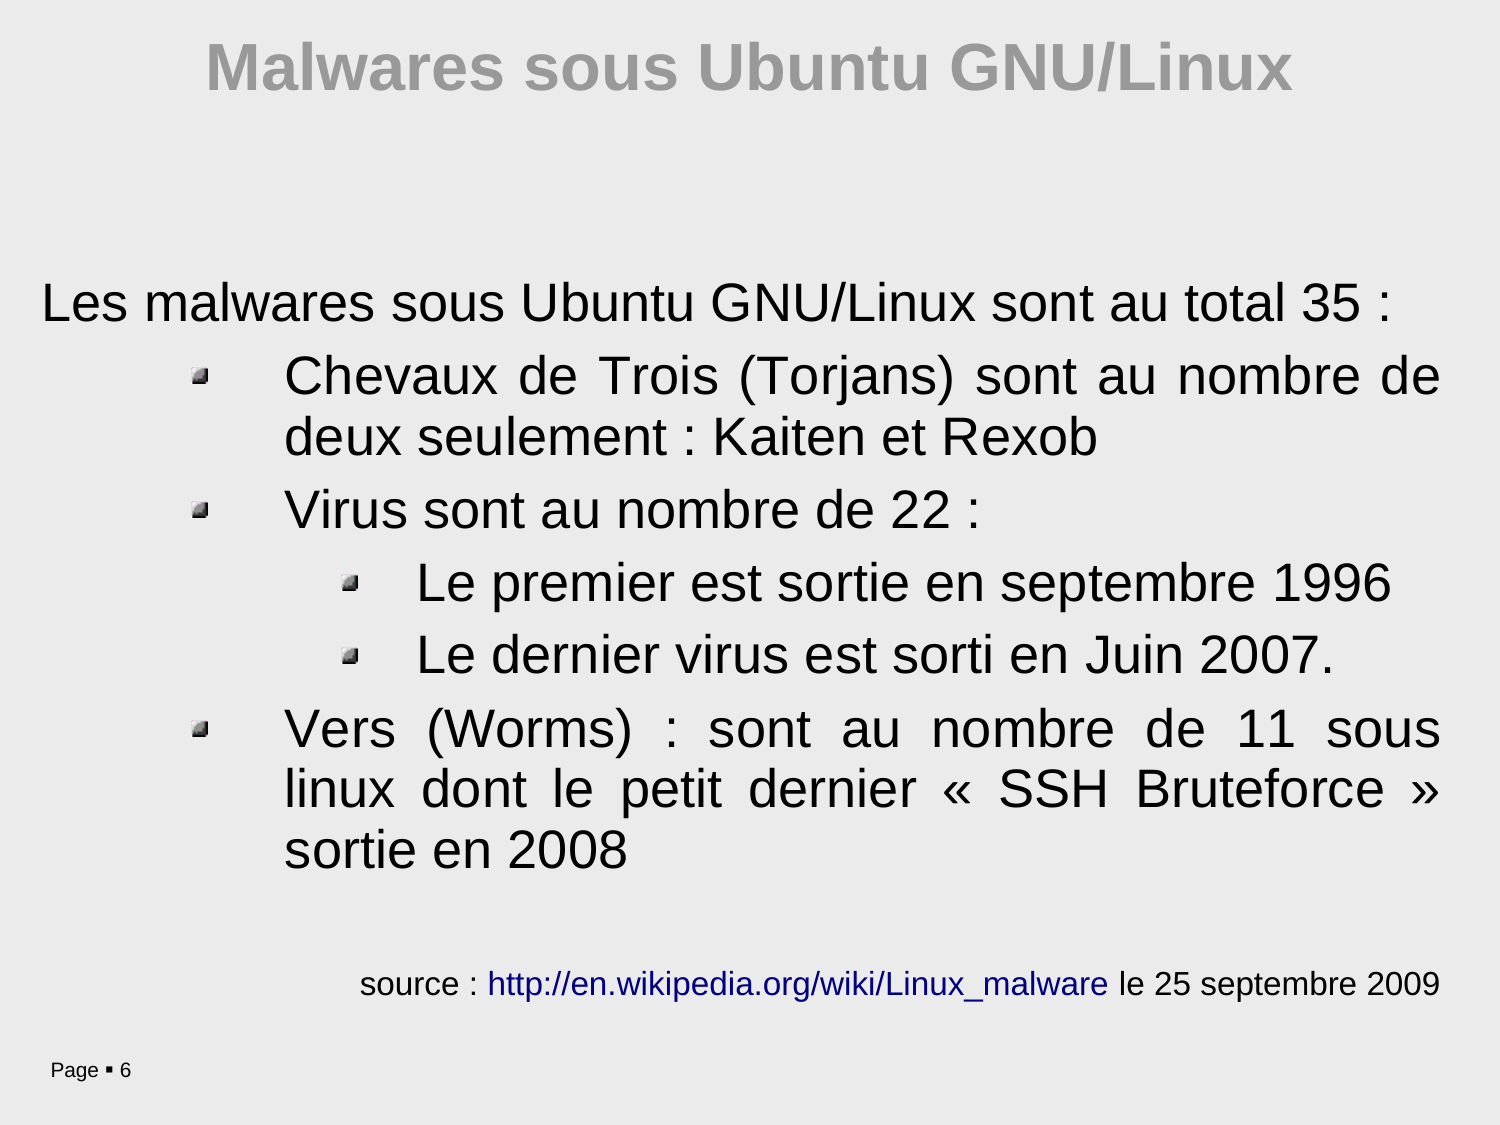

# Malwares sous Ubuntu GNU/Linux
Les malwares sous Ubuntu GNU/Linux sont au total 35 :
Chevaux de Trois (Torjans) sont au nombre de deux seulement : Kaiten et Rexob
Virus sont au nombre de 22 :
Le premier est sortie en septembre 1996
Le dernier virus est sorti en Juin 2007.
Vers (Worms) : sont au nombre de 11 sous linux dont le petit dernier « SSH Bruteforce » sortie en 2008
source : http://en.wikipedia.org/wiki/Linux_malware le 25 septembre 2009